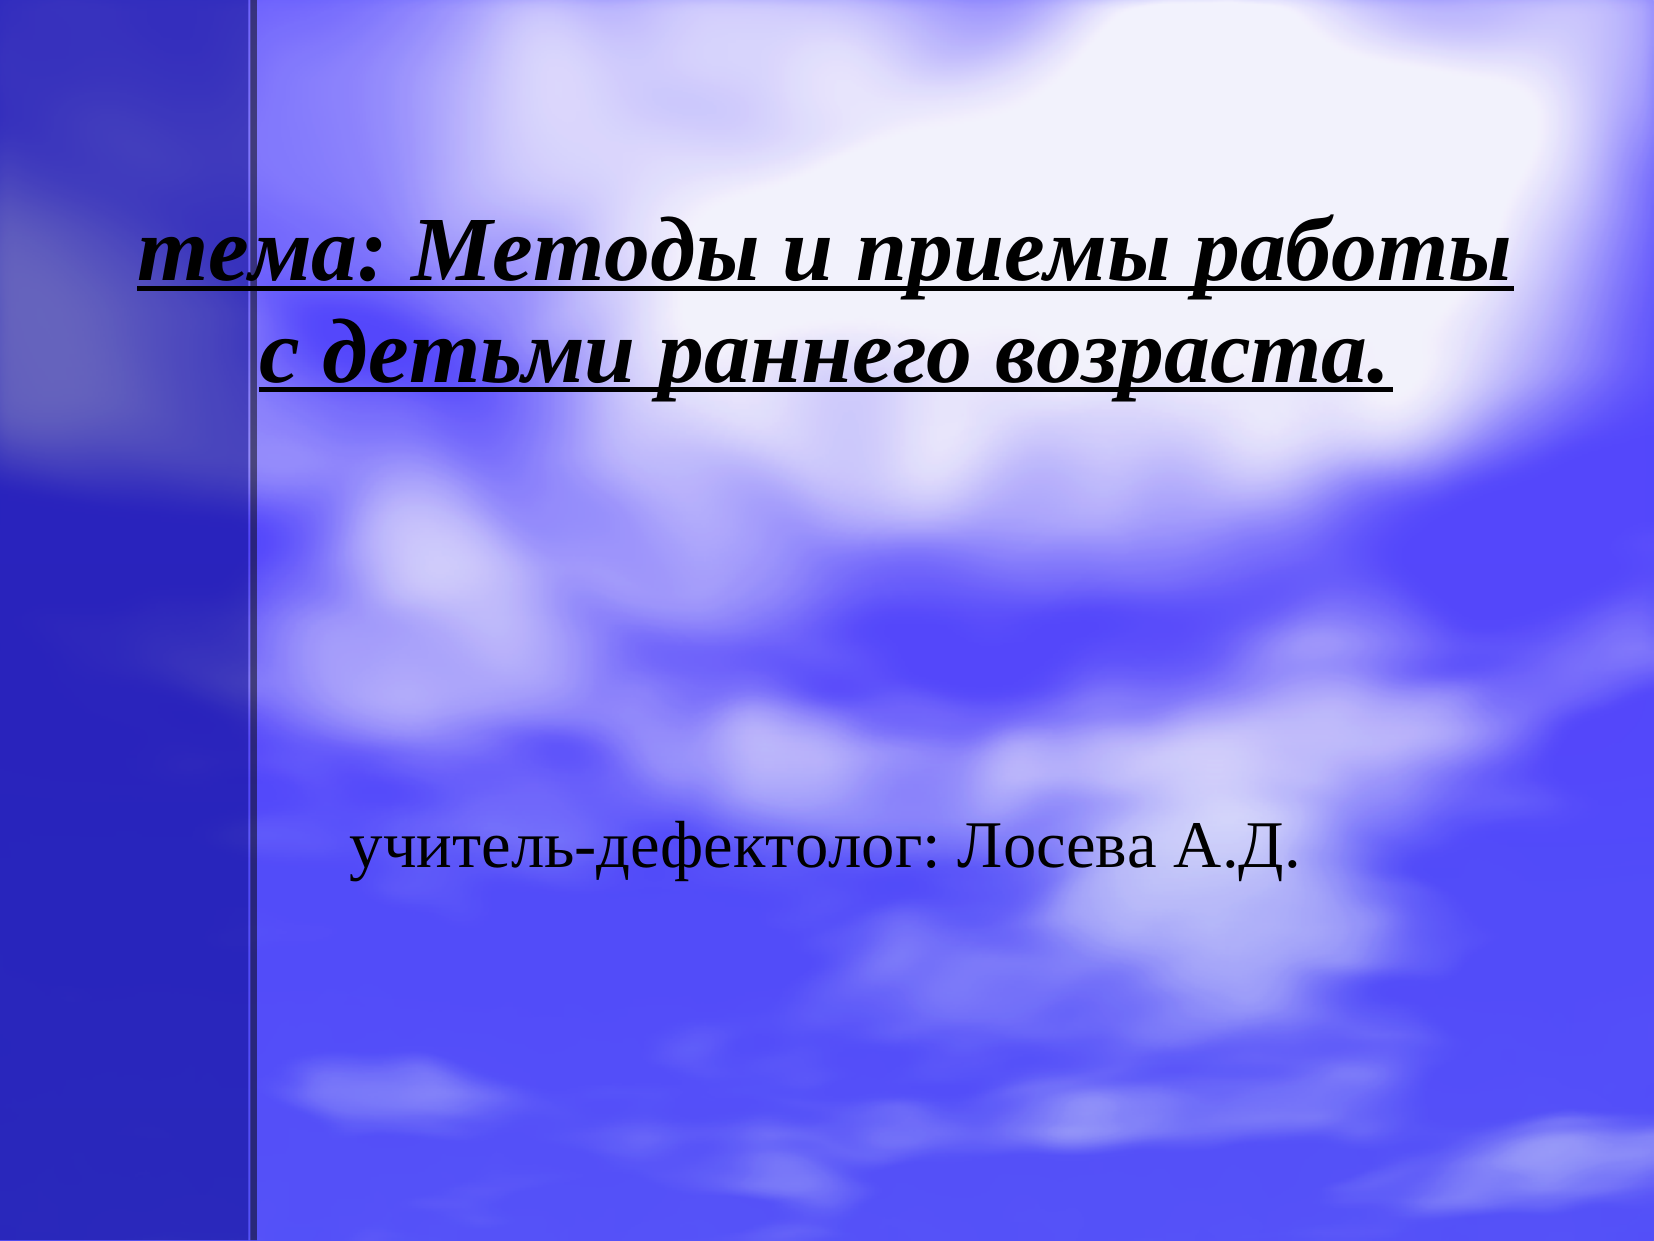

# тема: Методы и приемы работы с детьми раннего возраста. учитель-дефектолог: Лосева А.Д.